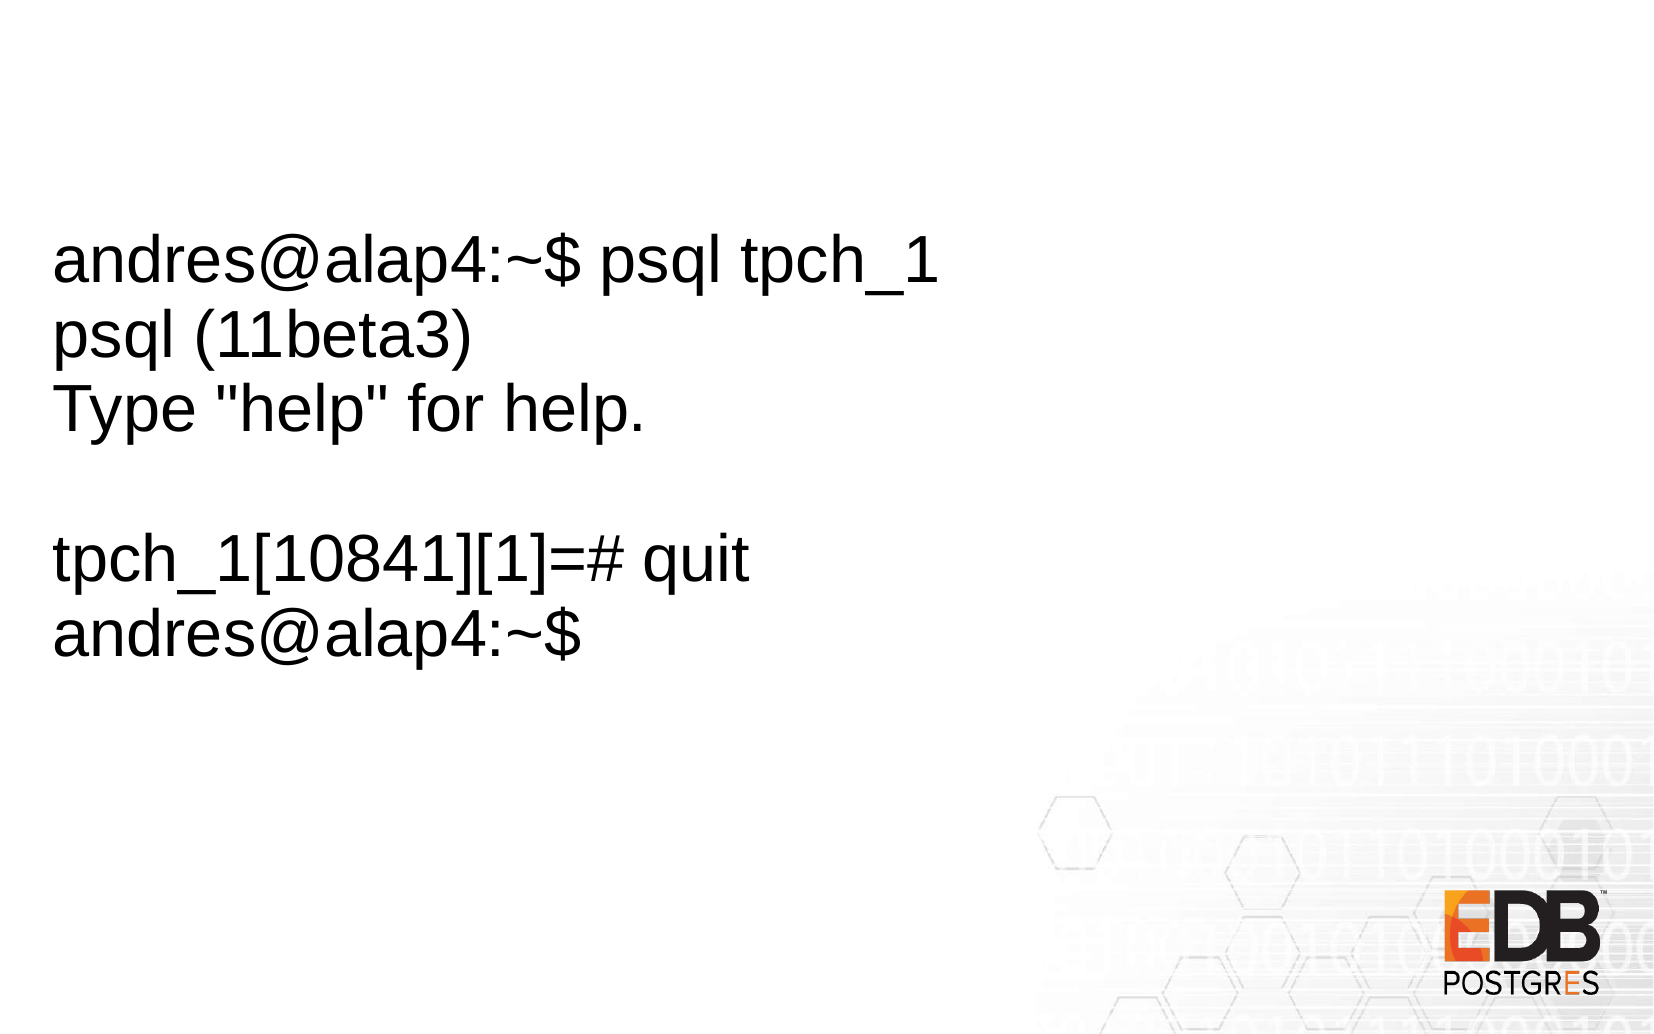

#
andres@alap4:~$ psql tpch_1
psql (11beta3)
Type "help" for help.
tpch_1[10841][1]=# quit
andres@alap4:~$